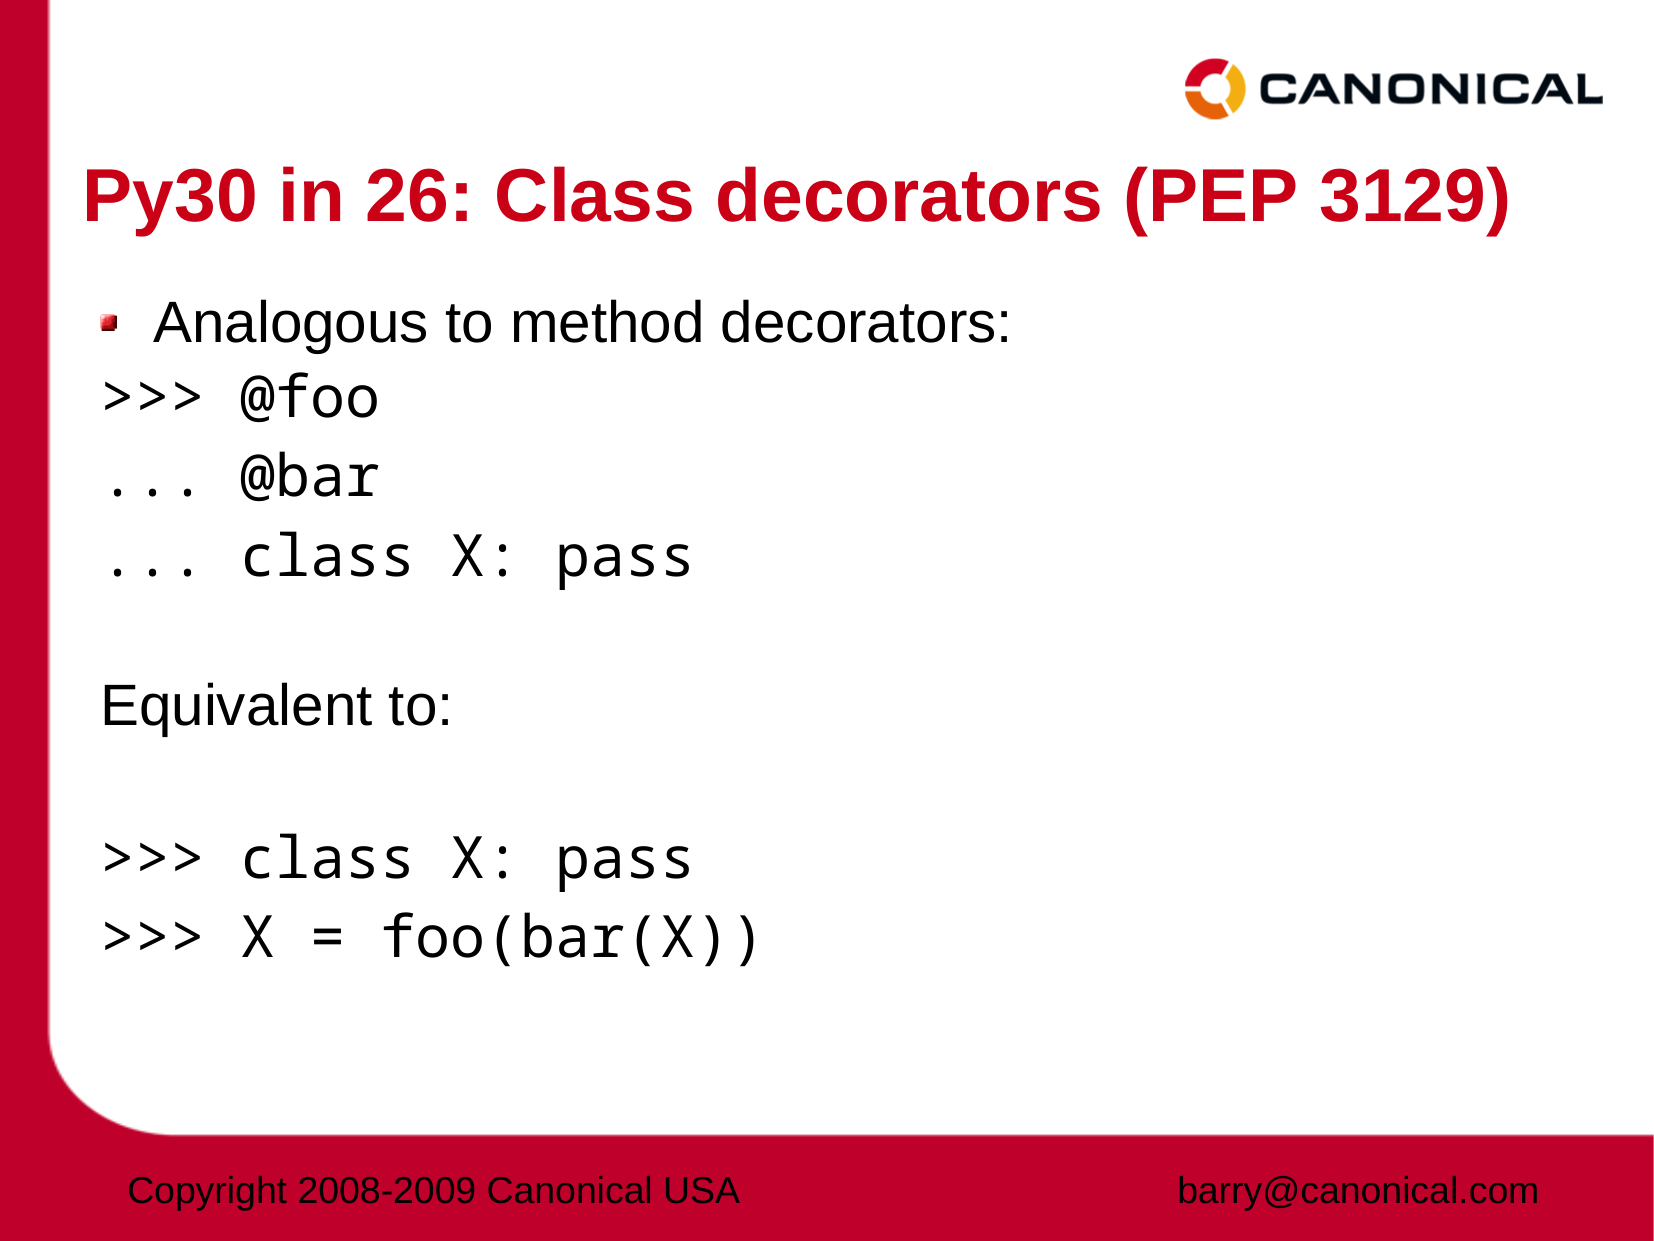

# Py30 in 26: Class decorators (PEP 3129)
Analogous to method decorators:
>>> @foo
... @bar
... class X: pass
Equivalent to:
>>> class X: pass
>>> X = foo(bar(X))